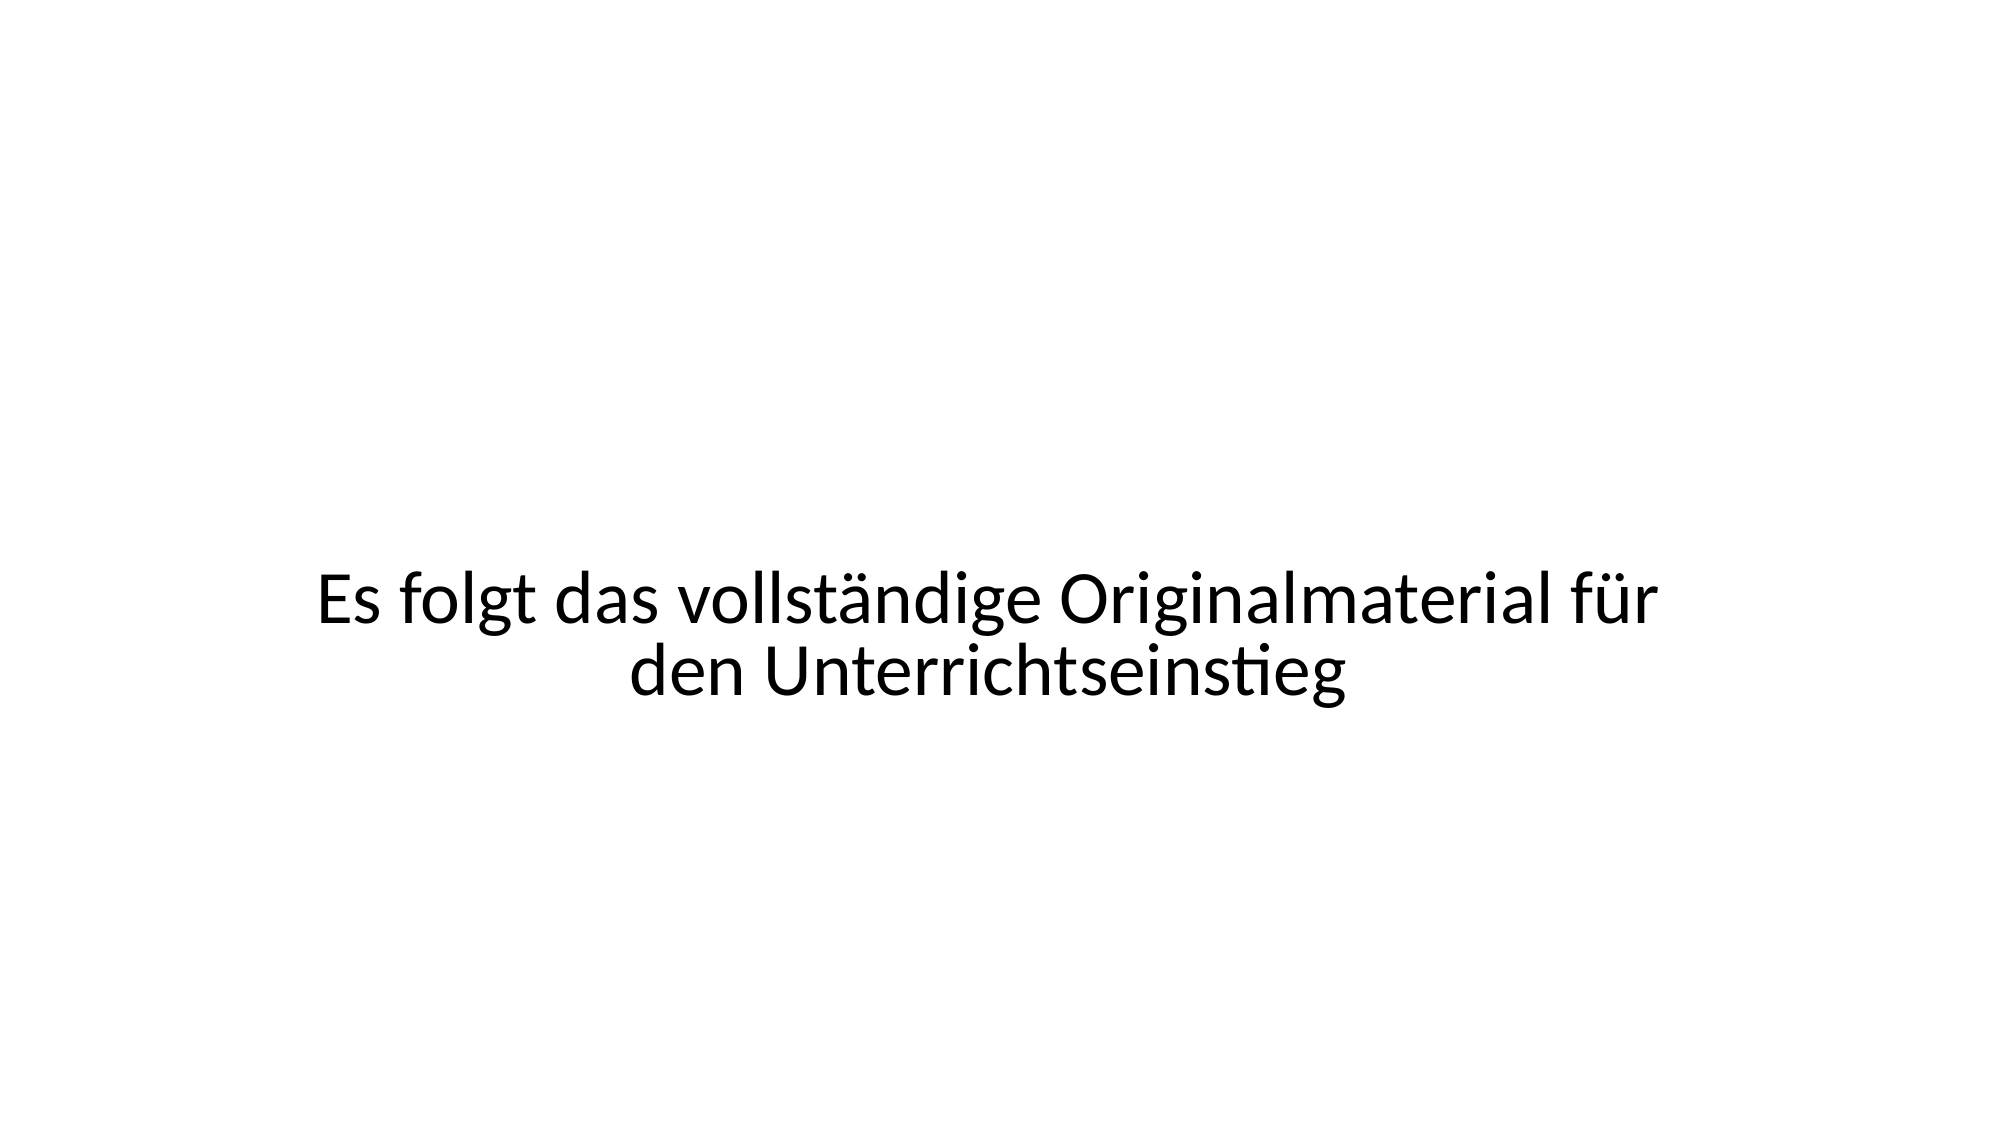

# Es folgt das vollständige Originalmaterial für den Unterrichtseinstieg